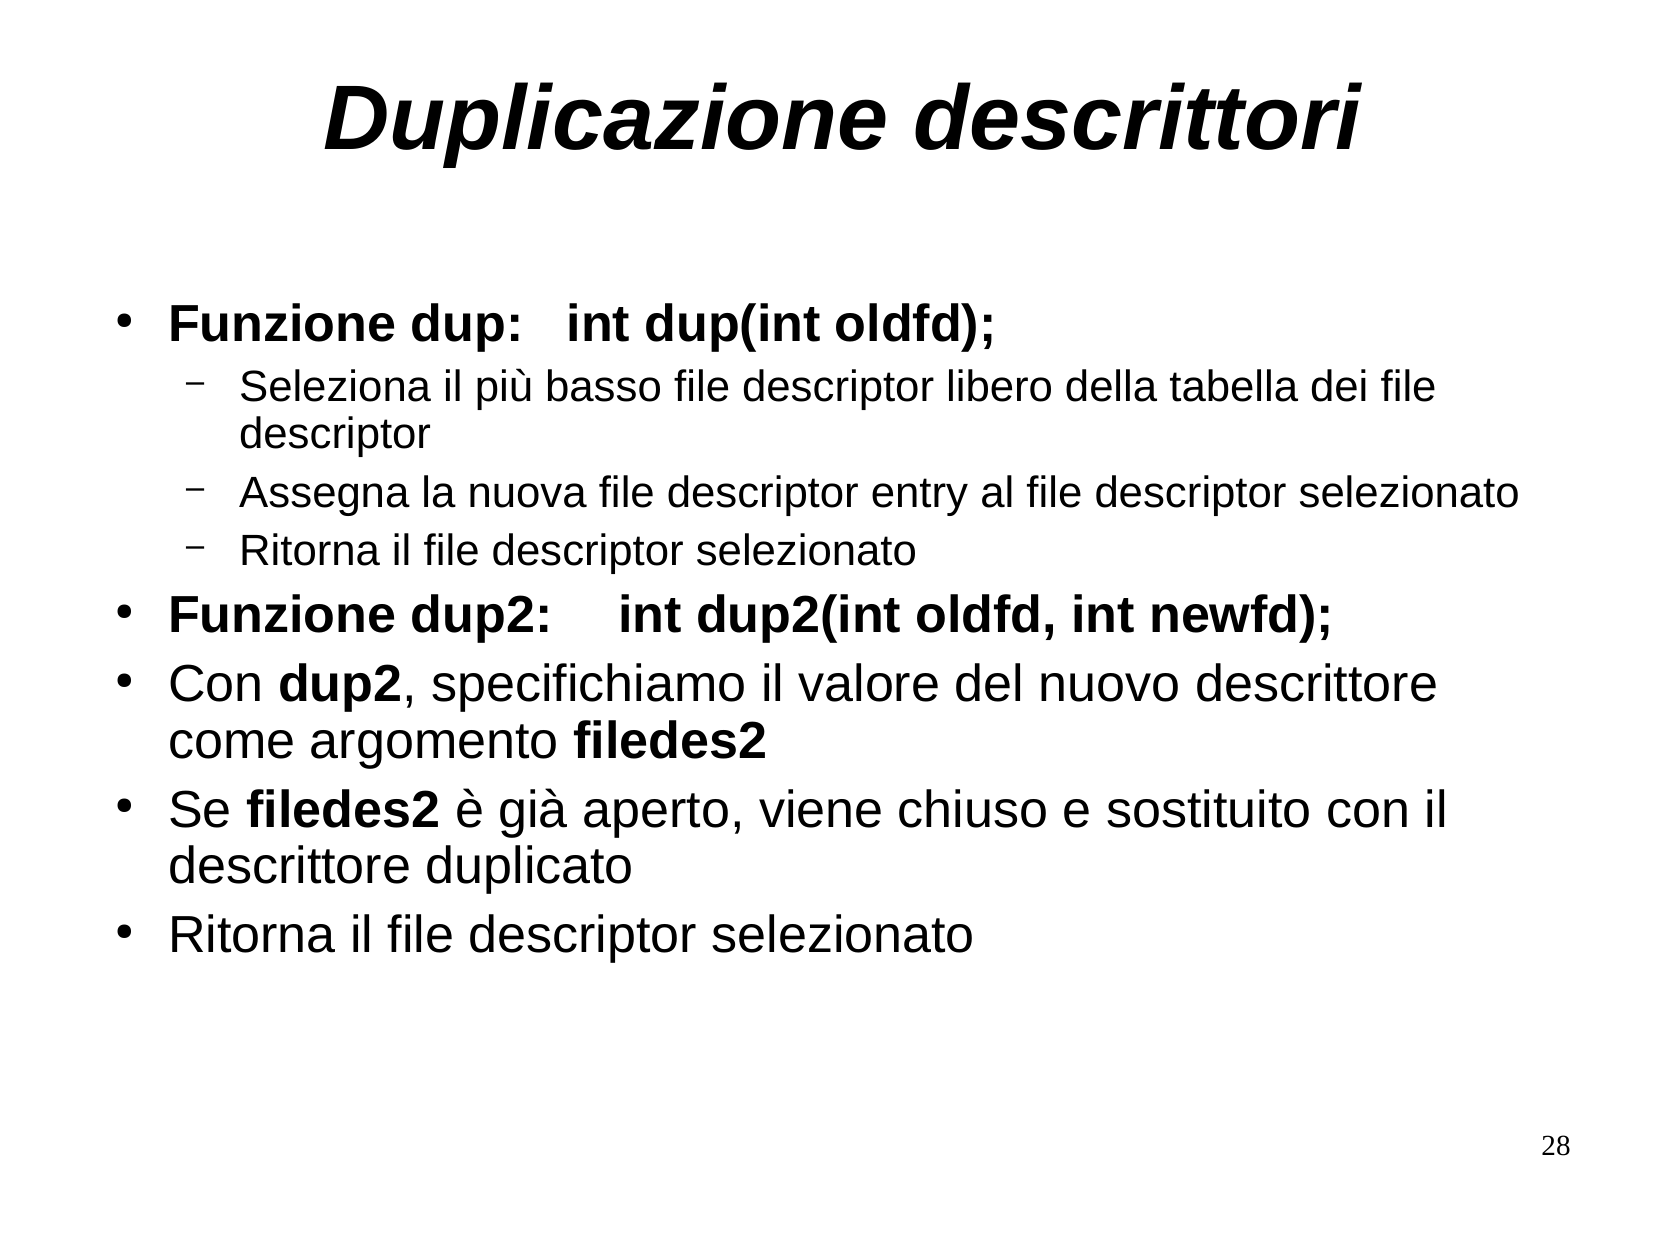

# Duplicazione descrittori
Funzione dup: int dup(int oldfd);
Seleziona il più basso file descriptor libero della tabella dei file descriptor
Assegna la nuova file descriptor entry al file descriptor selezionato
Ritorna il file descriptor selezionato
Funzione dup2:	int dup2(int oldfd, int newfd);
Con dup2, specifichiamo il valore del nuovo descrittore come argomento filedes2
Se filedes2 è già aperto, viene chiuso e sostituito con il descrittore duplicato
Ritorna il file descriptor selezionato
28